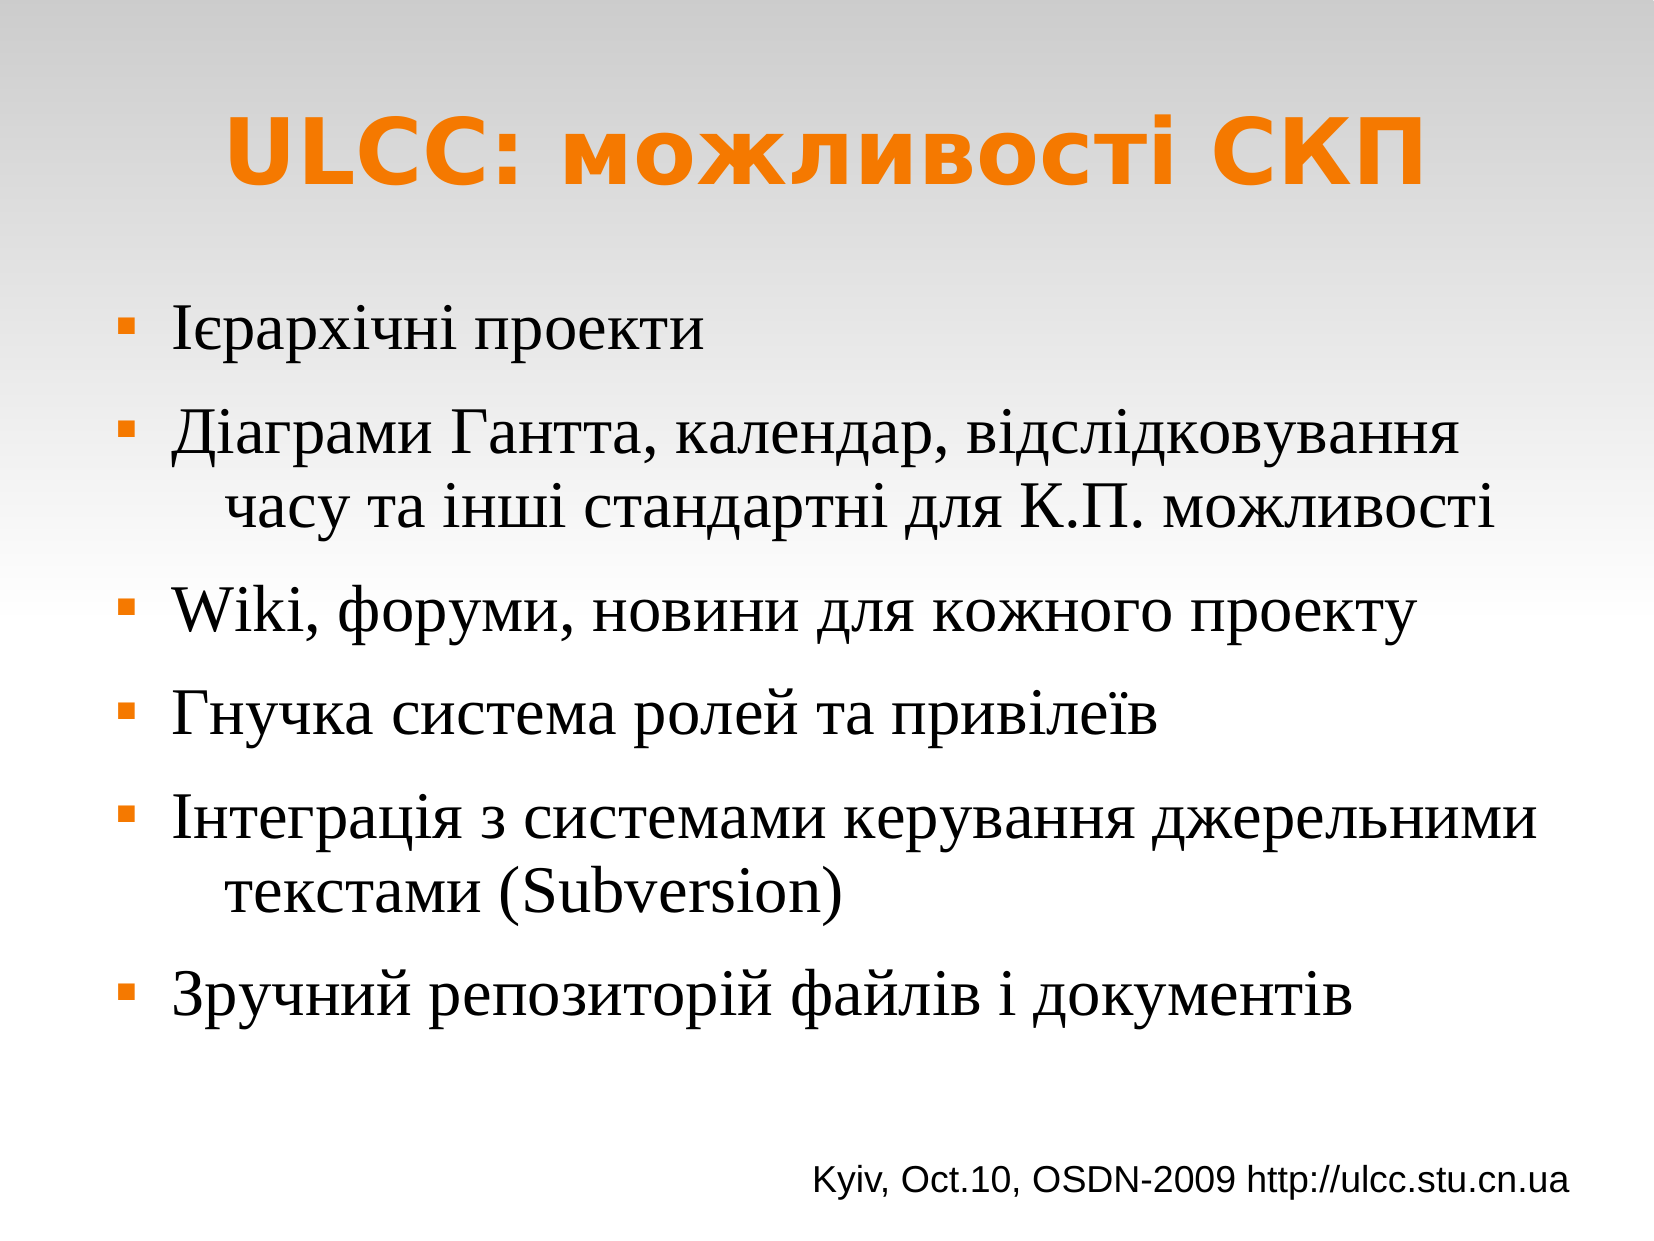

# ULCC: можливості СКП
Ієрархічні проекти
Діаграми Гантта, календар, відслідковування часу та інші стандартні для К.П. можливості
Wiki, форуми, новини для кожного проекту
Гнучка система ролей та привілеїв
Інтеграція з системами керування джерельними текстами (Subversion)
Зручний репозиторій файлів і документів
Kyiv, Oct.10, OSDN-2009 http://ulcc.stu.cn.ua